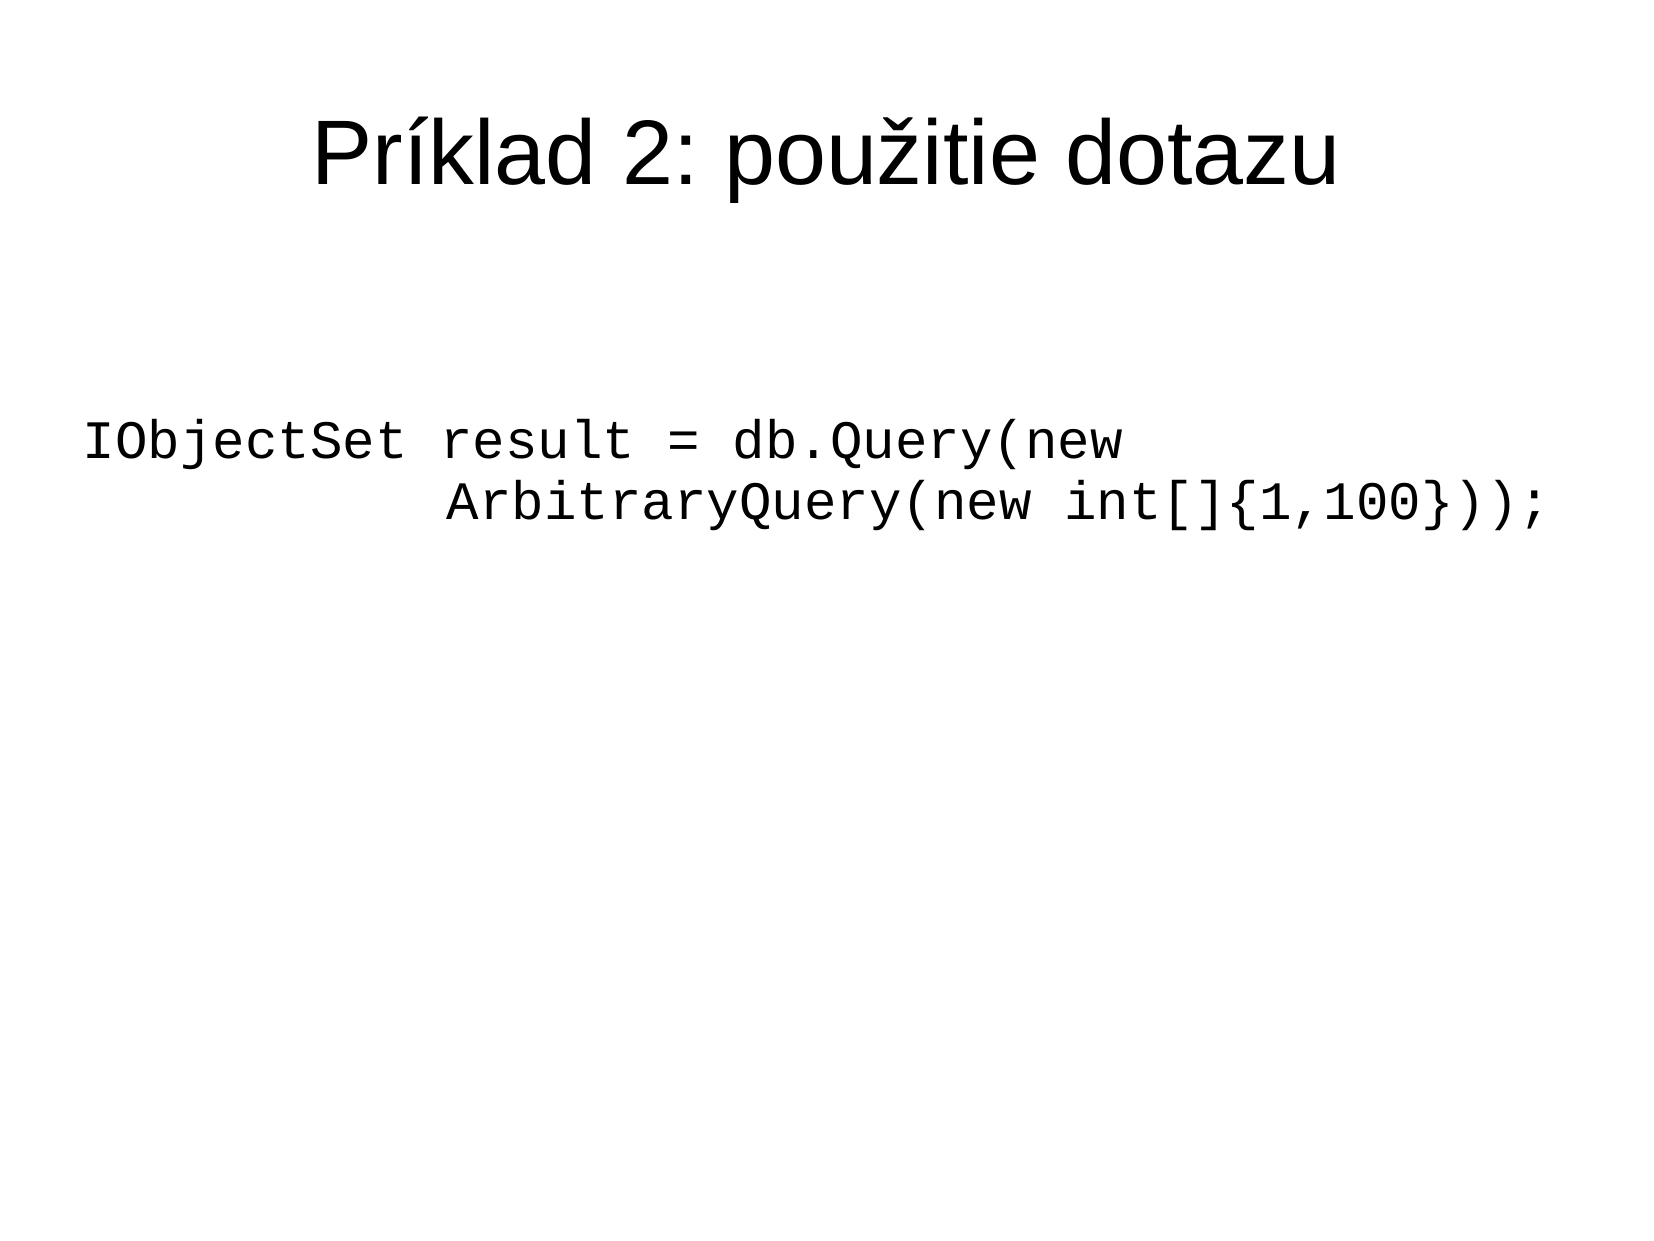

# Príklad 2: použitie dotazu
IObjectSet result = db.Query(new
ArbitraryQuery(new int[]{1,100}));